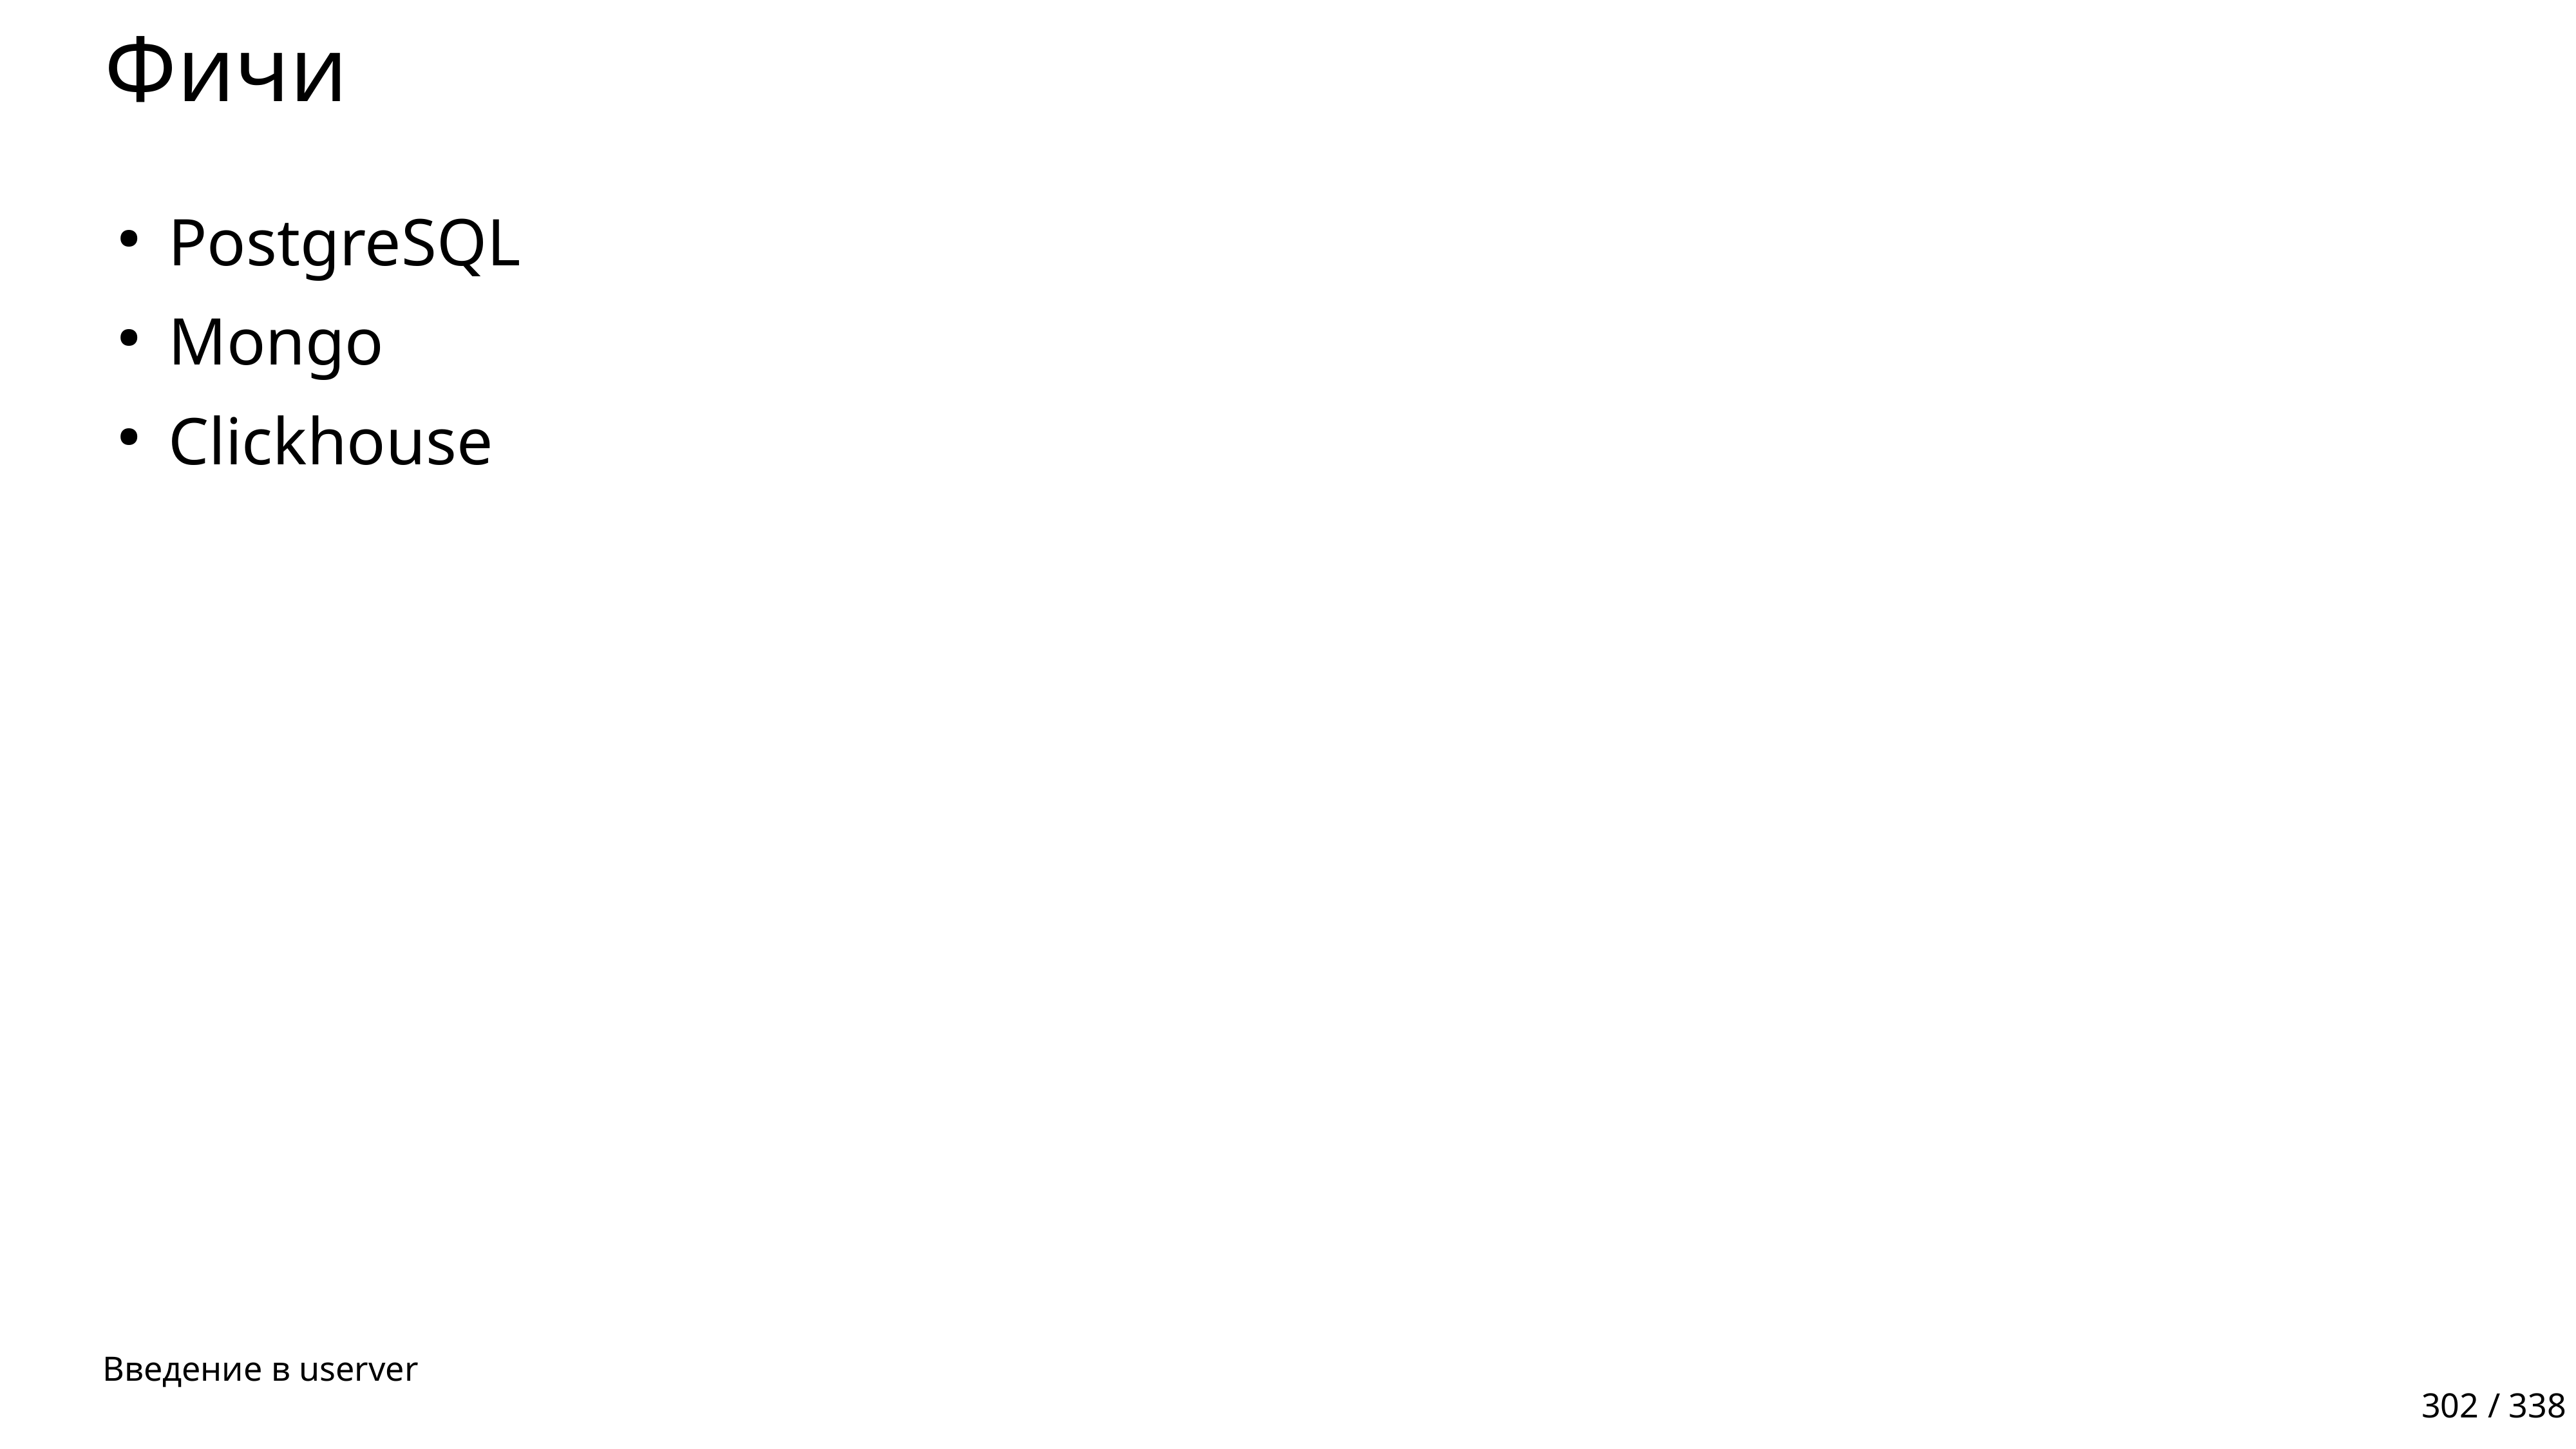

Фичи
# PostgreSQL
 Mongo
 Clickhouse
Введение в userver